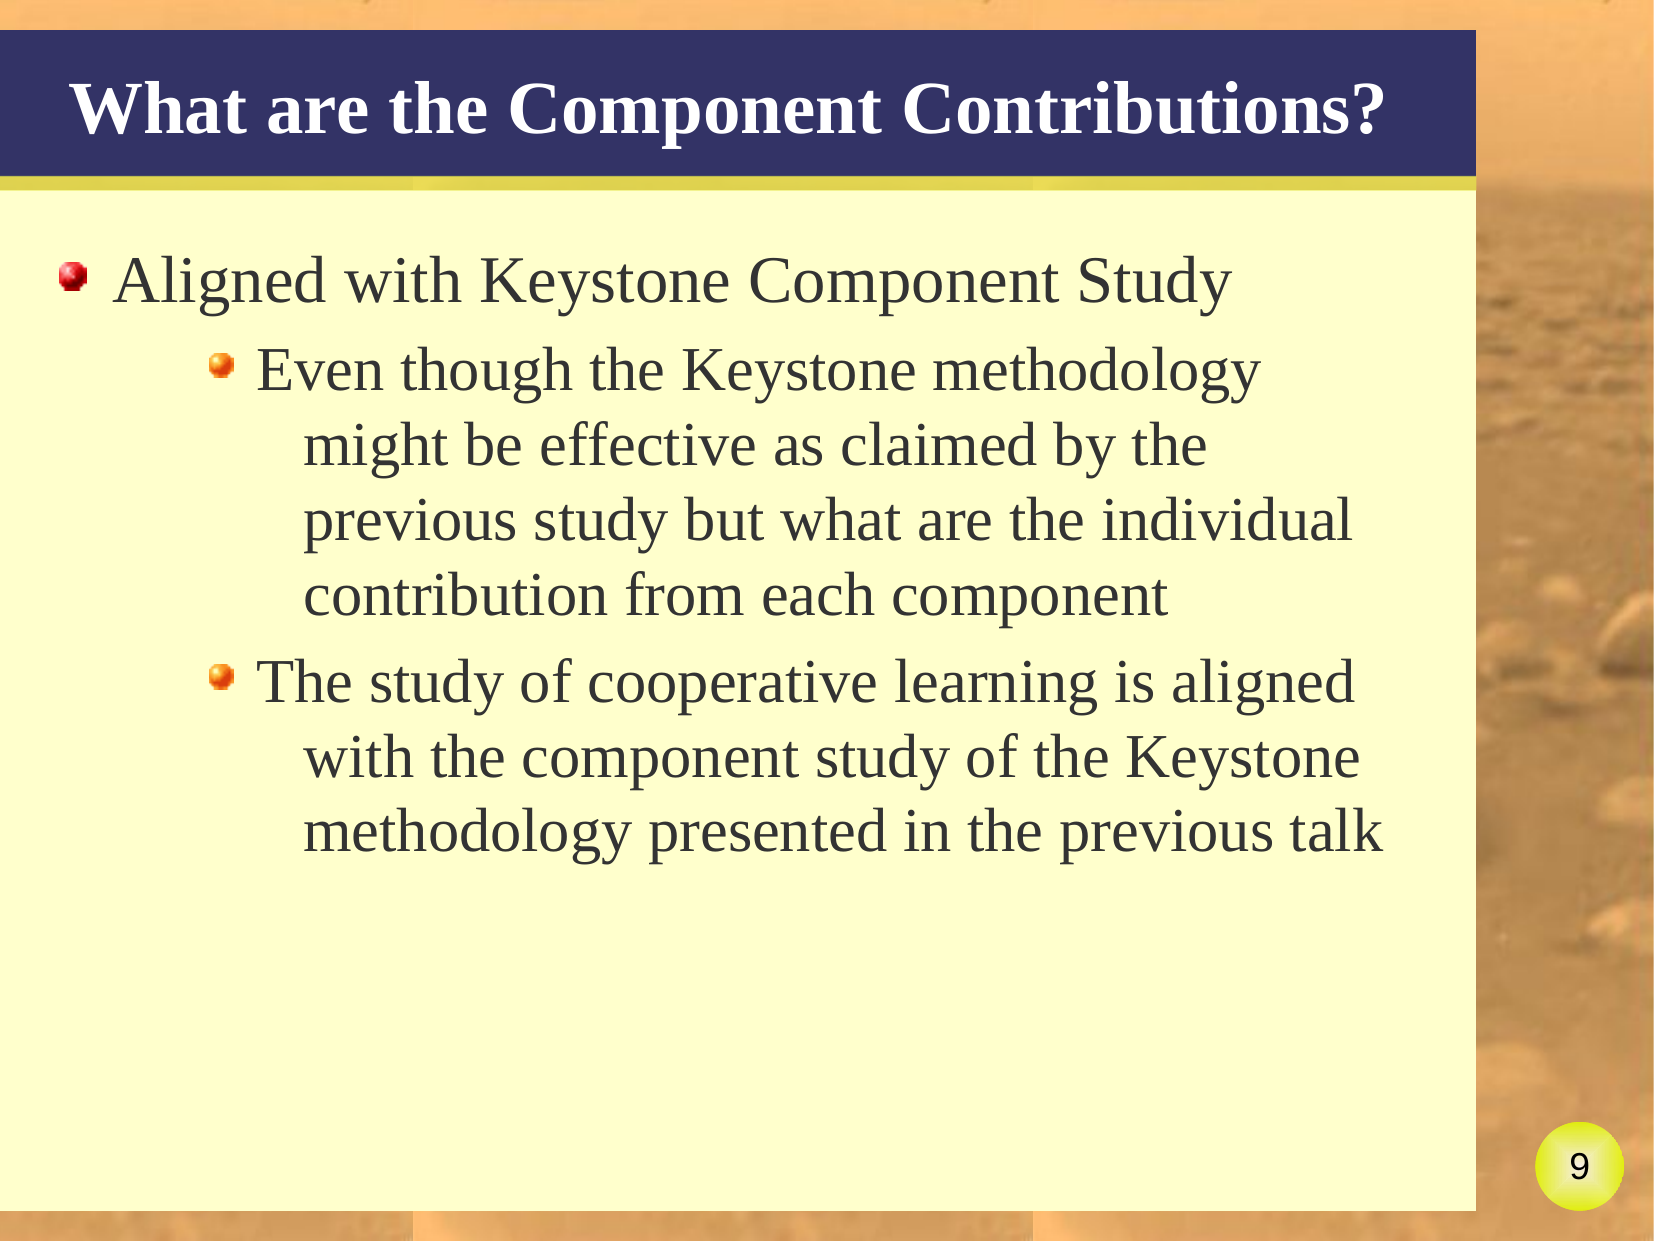

# What are the Component Contributions?
Aligned with Keystone Component Study
Even though the Keystone methodology might be effective as claimed by the previous study but what are the individual contribution from each component
The study of cooperative learning is aligned with the component study of the Keystone methodology presented in the previous talk